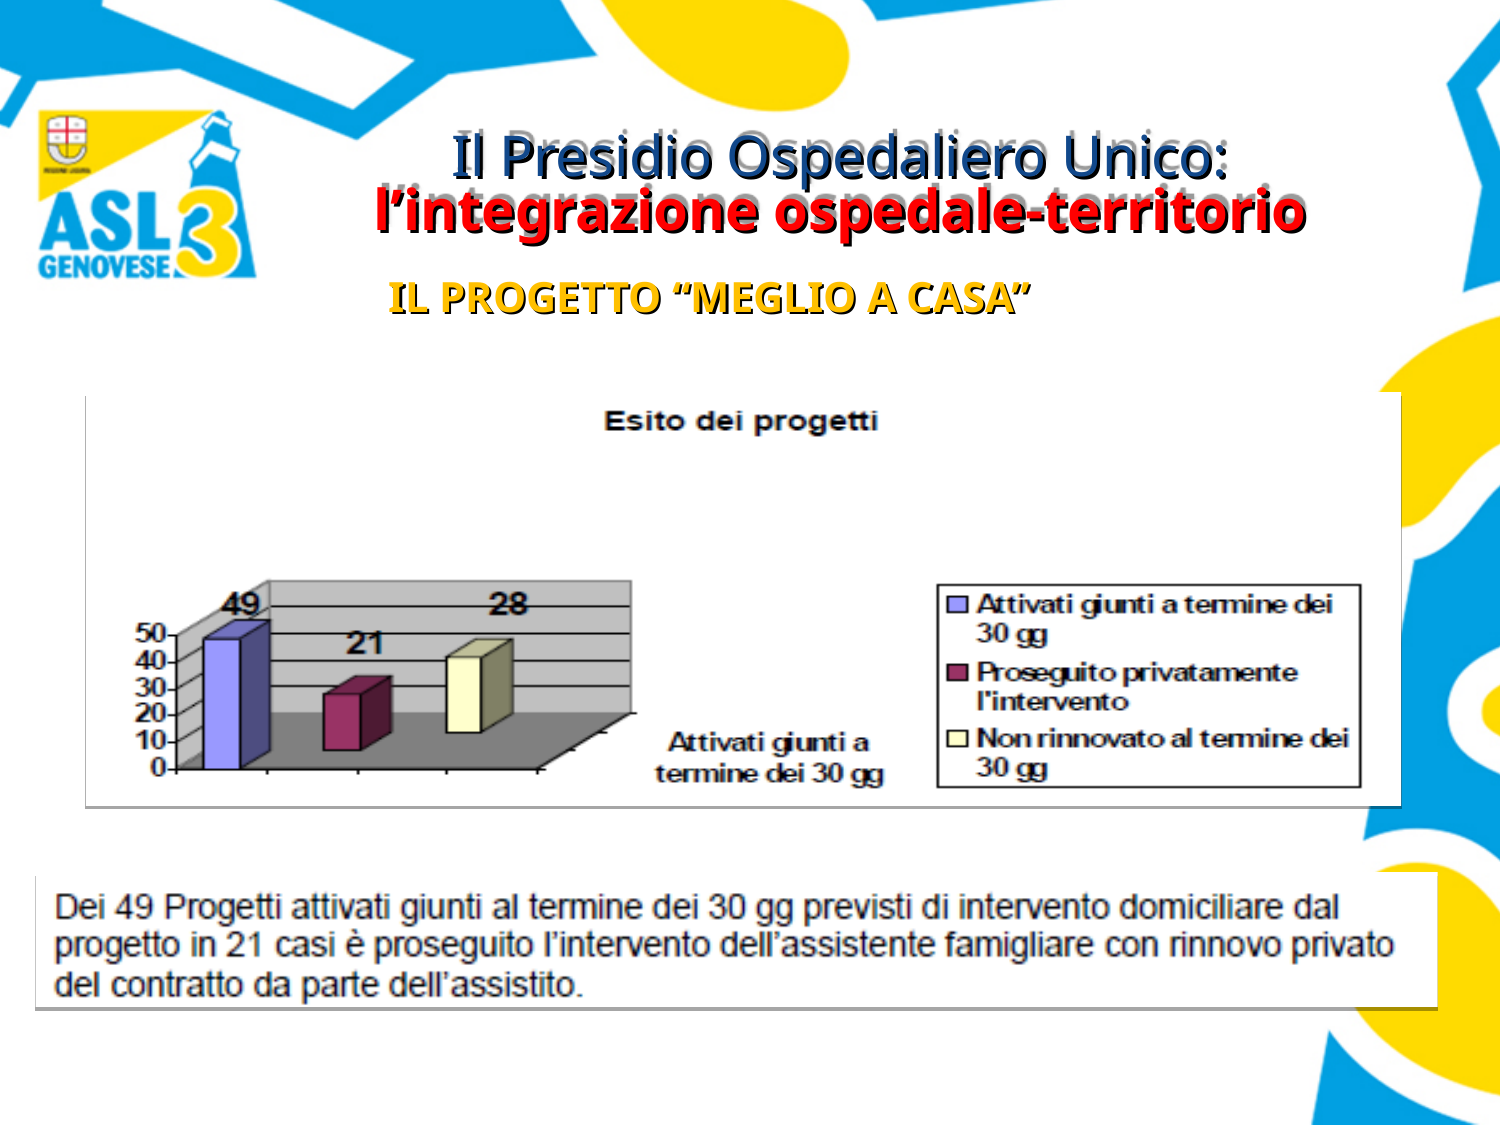

Il Presidio Ospedaliero Unico:
l’integrazione ospedale-territorio
IL PROGETTO “MEGLIO A CASA”